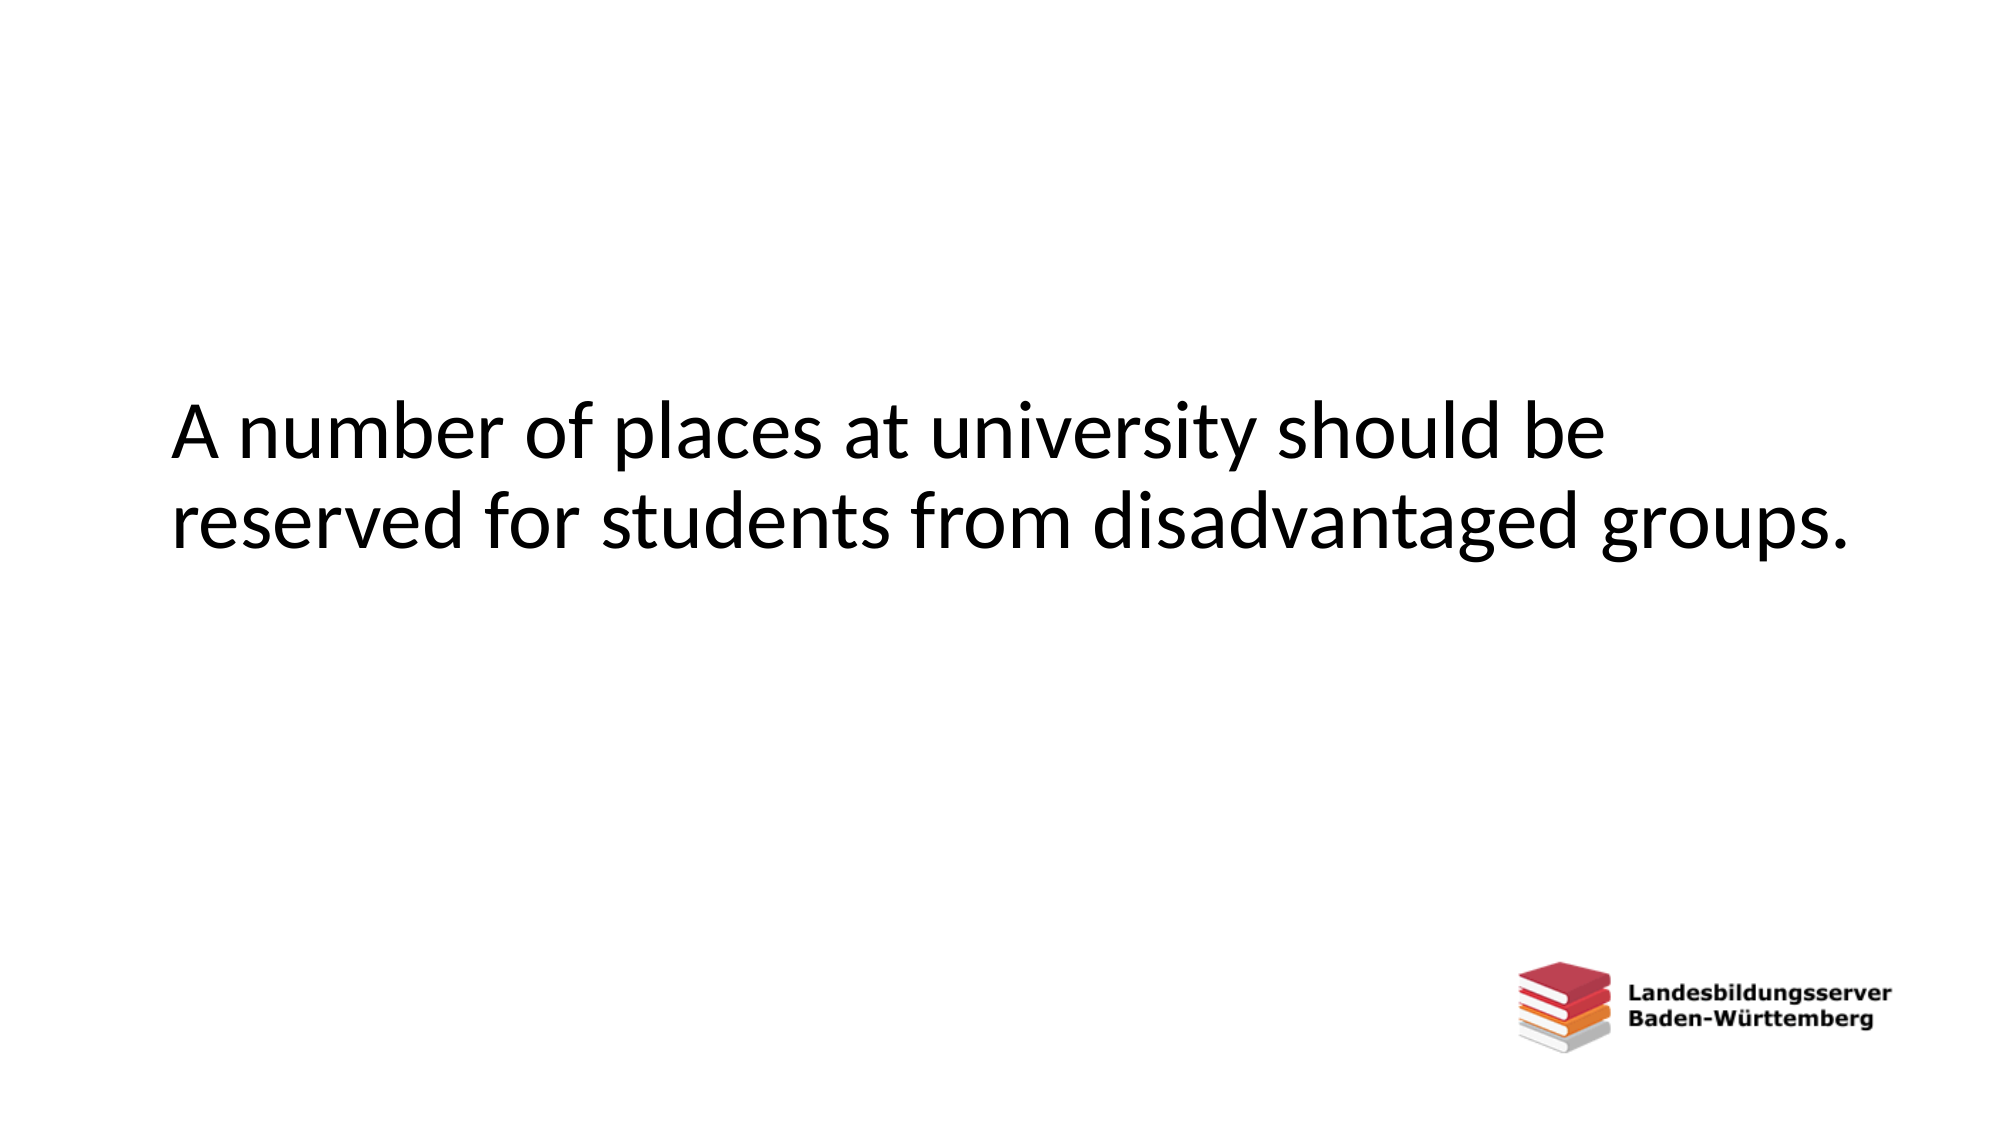

# A number of places at university should be reserved for students from disadvantaged groups.